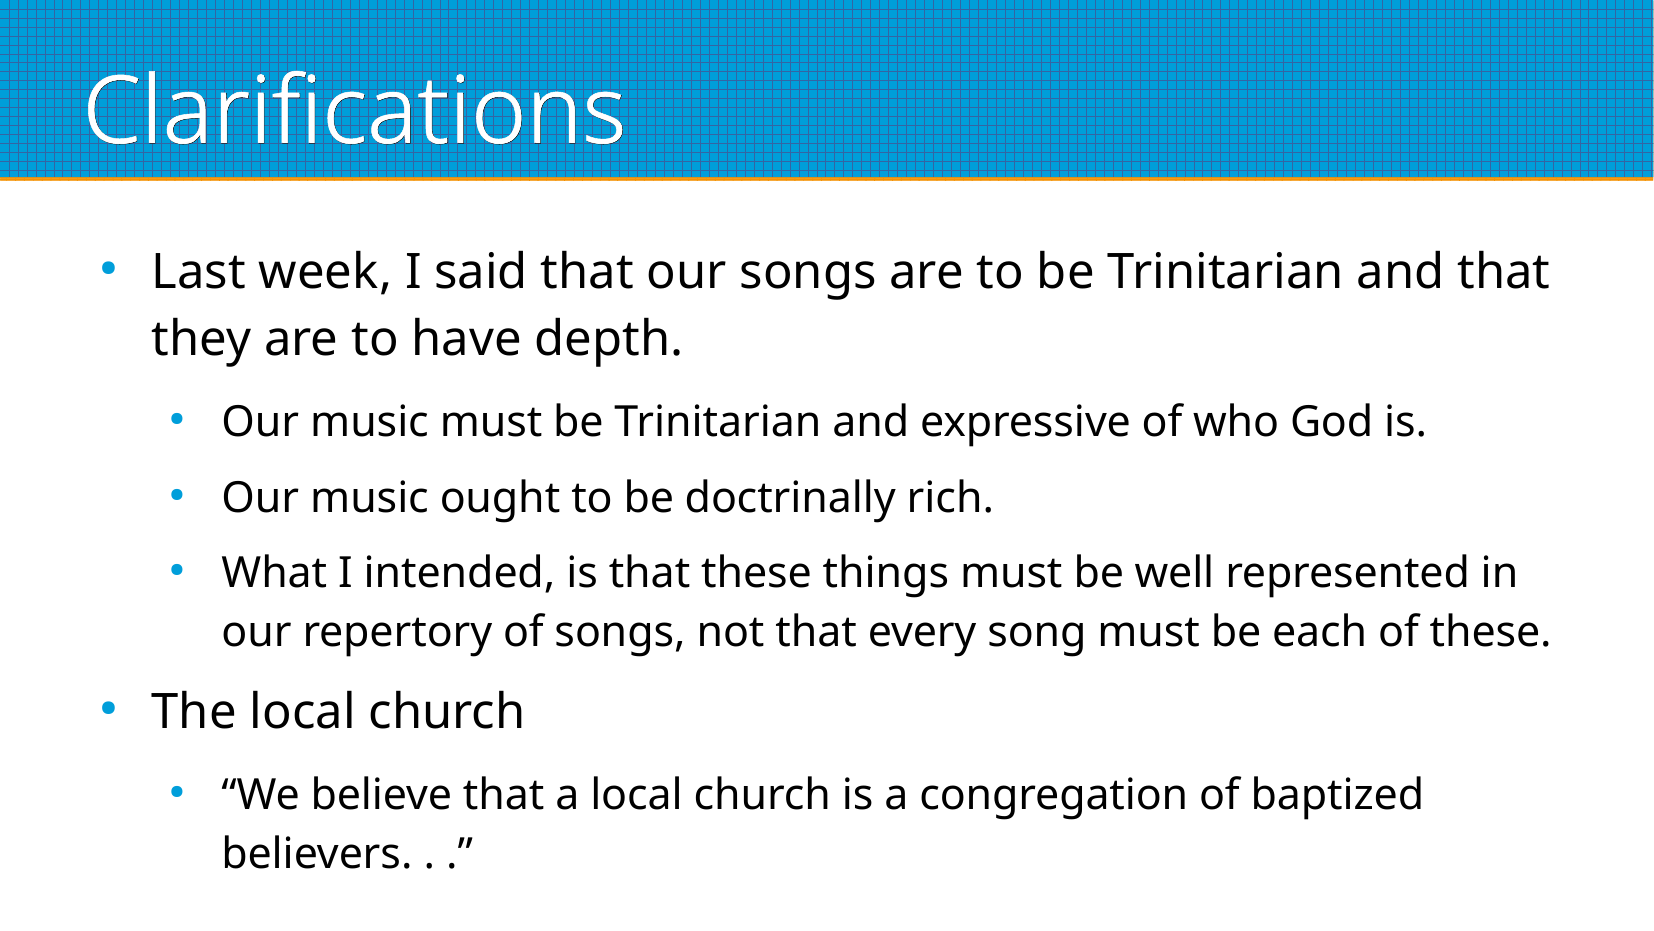

# Clarifications
Last week, I said that our songs are to be Trinitarian and that they are to have depth.
Our music must be Trinitarian and expressive of who God is.
Our music ought to be doctrinally rich.
What I intended, is that these things must be well represented in our repertory of songs, not that every song must be each of these.
The local church
“We believe that a local church is a congregation of baptized believers. . .”